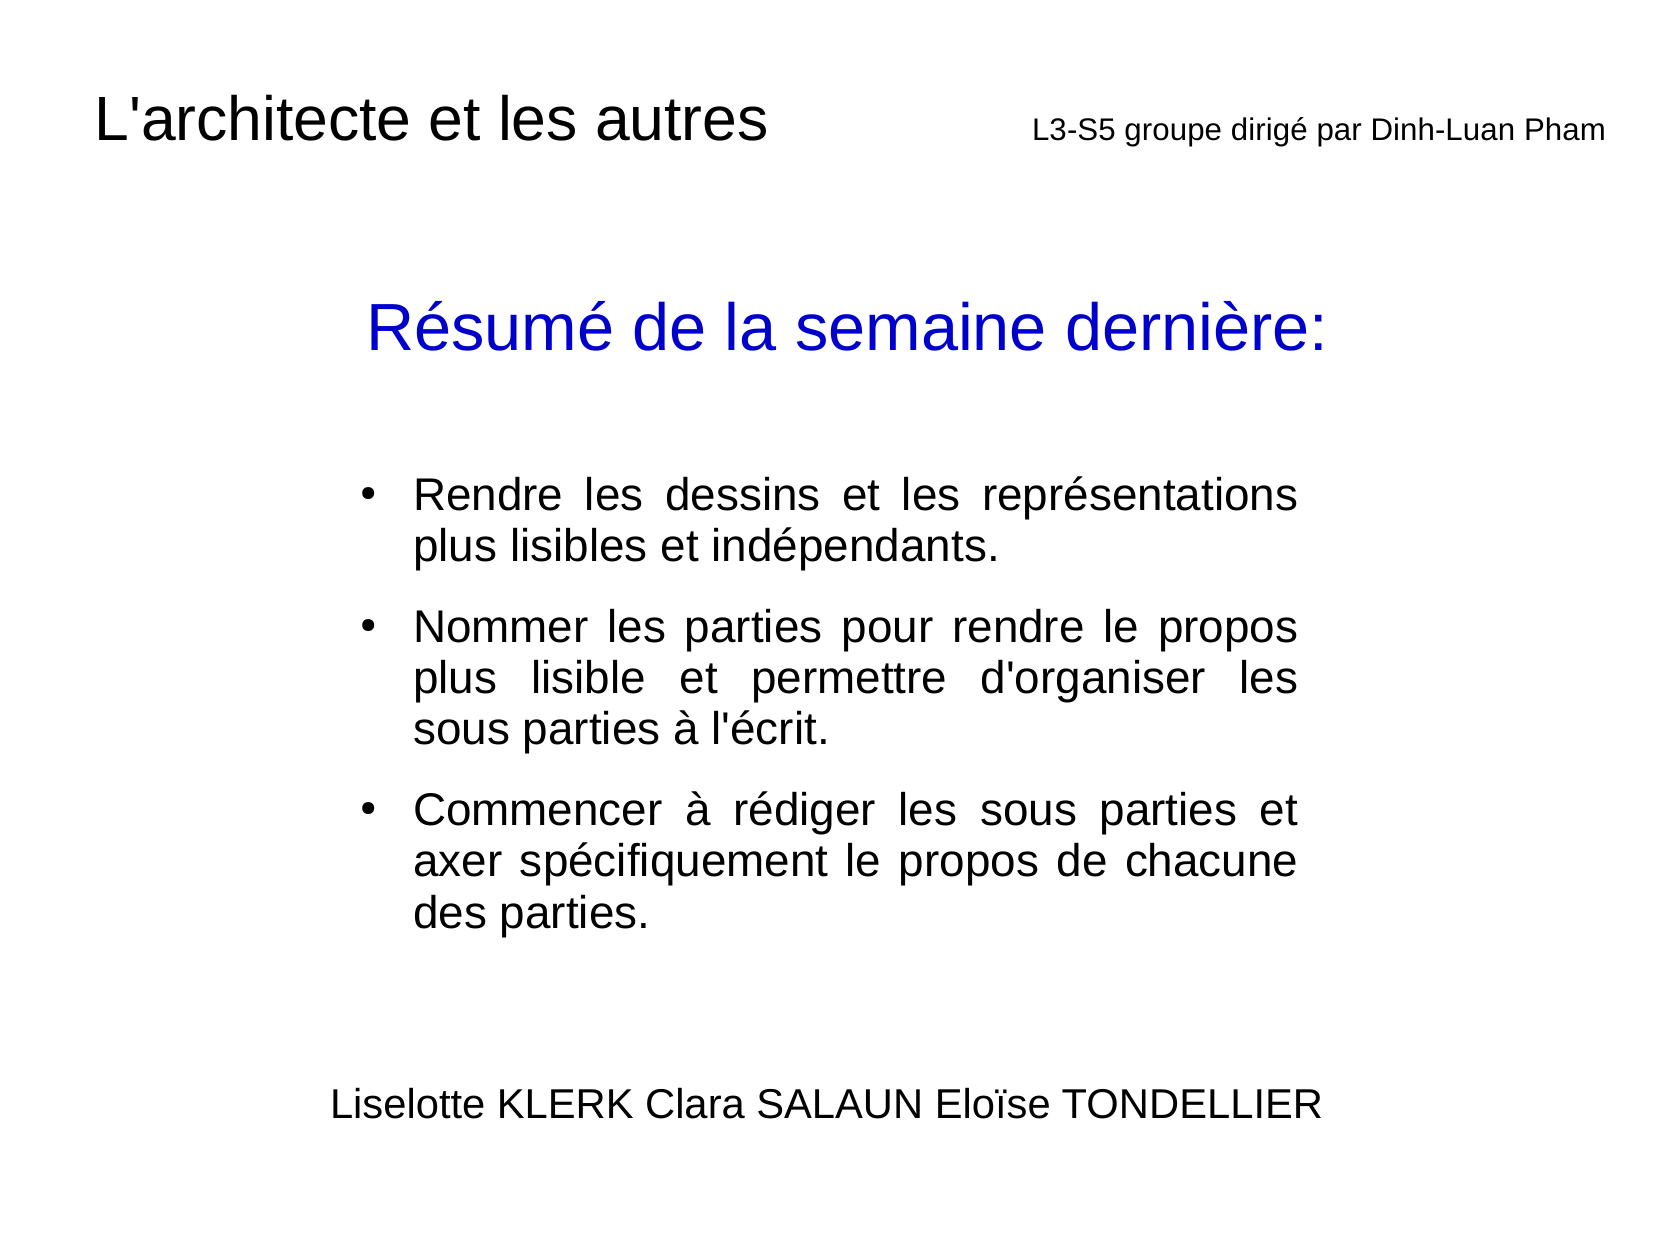

L'architecte et les autres			 L3-S5 groupe dirigé par Dinh-Luan Pham
# Résumé de la semaine dernière:
Rendre les dessins et les représentations plus lisibles et indépendants.
Nommer les parties pour rendre le propos plus lisible et permettre d'organiser les sous parties à l'écrit.
Commencer à rédiger les sous parties et axer spécifiquement le propos de chacune des parties.
Liselotte KLERK Clara SALAUN Eloïse TONDELLIER